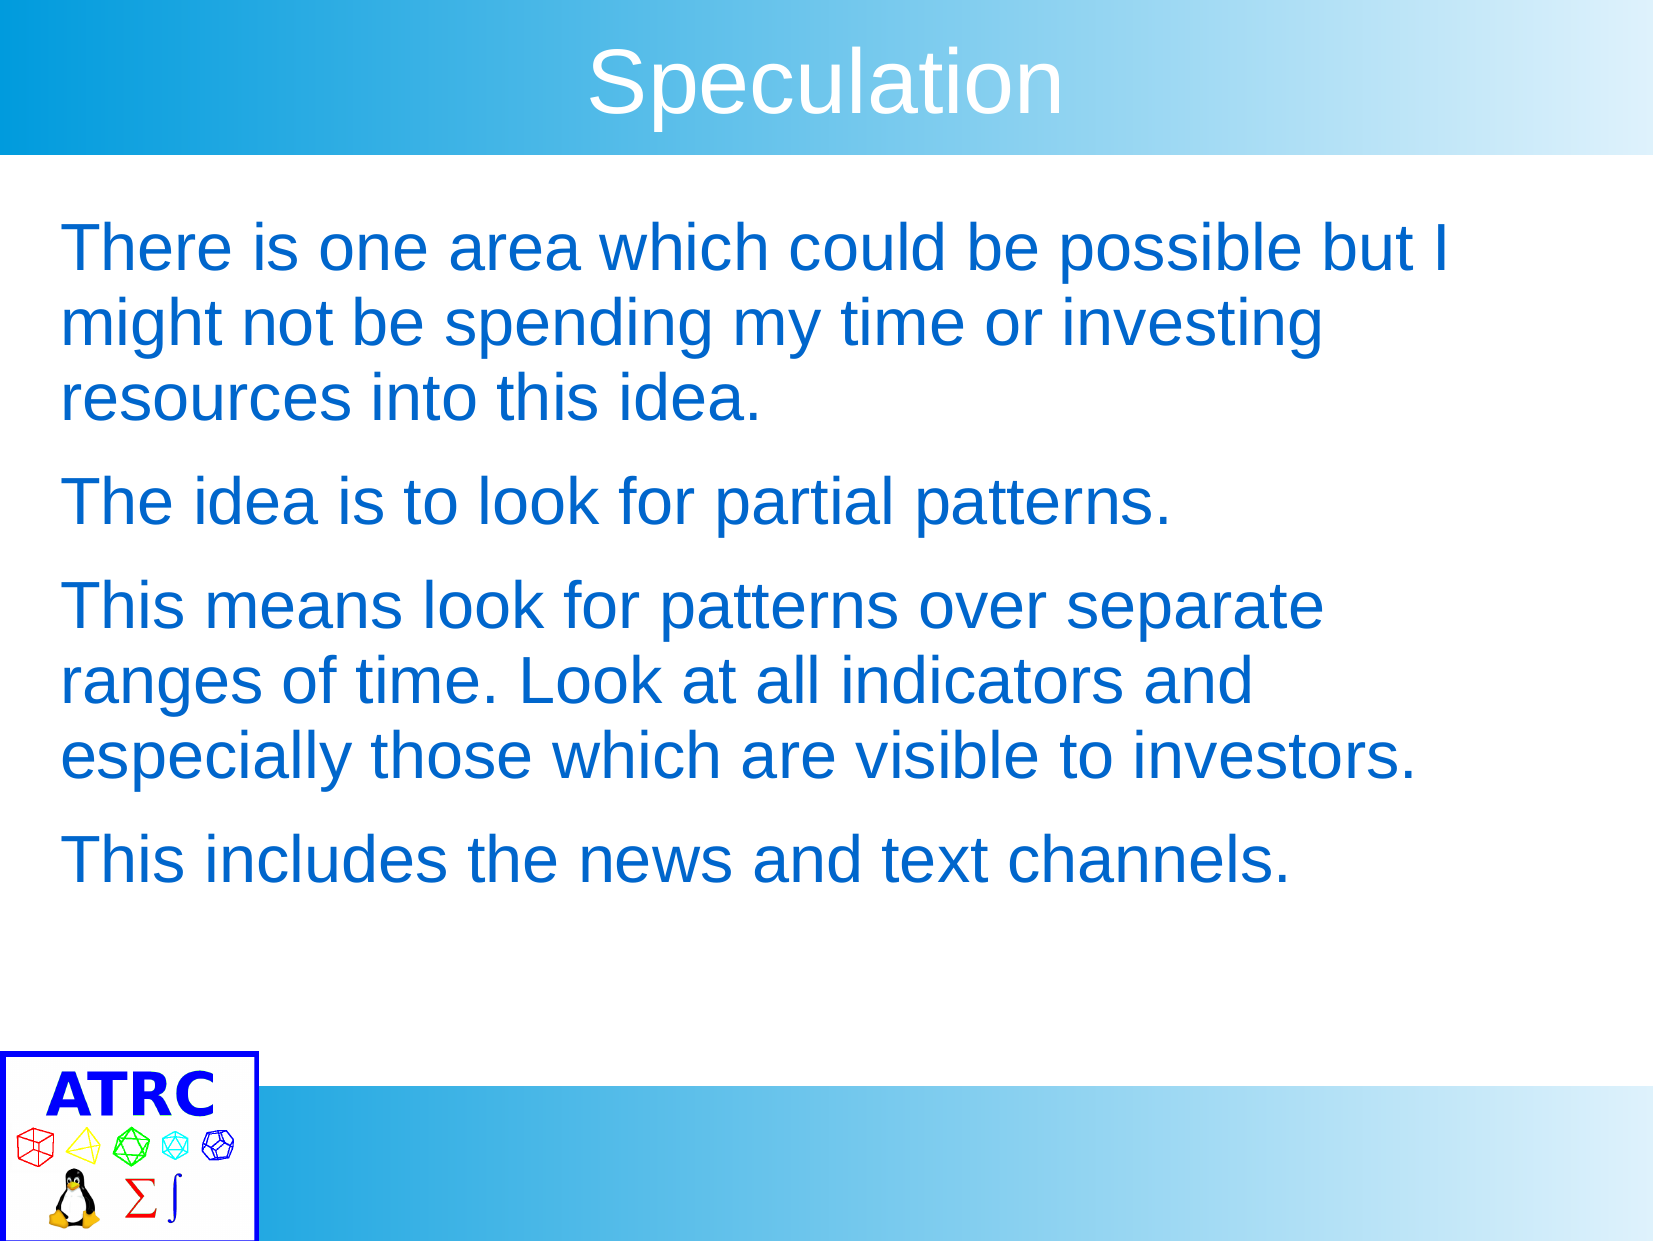

# Speculation
There is one area which could be possible but I might not be spending my time or investing resources into this idea.
The idea is to look for partial patterns.
This means look for patterns over separate ranges of time. Look at all indicators and especially those which are visible to investors.
This includes the news and text channels.